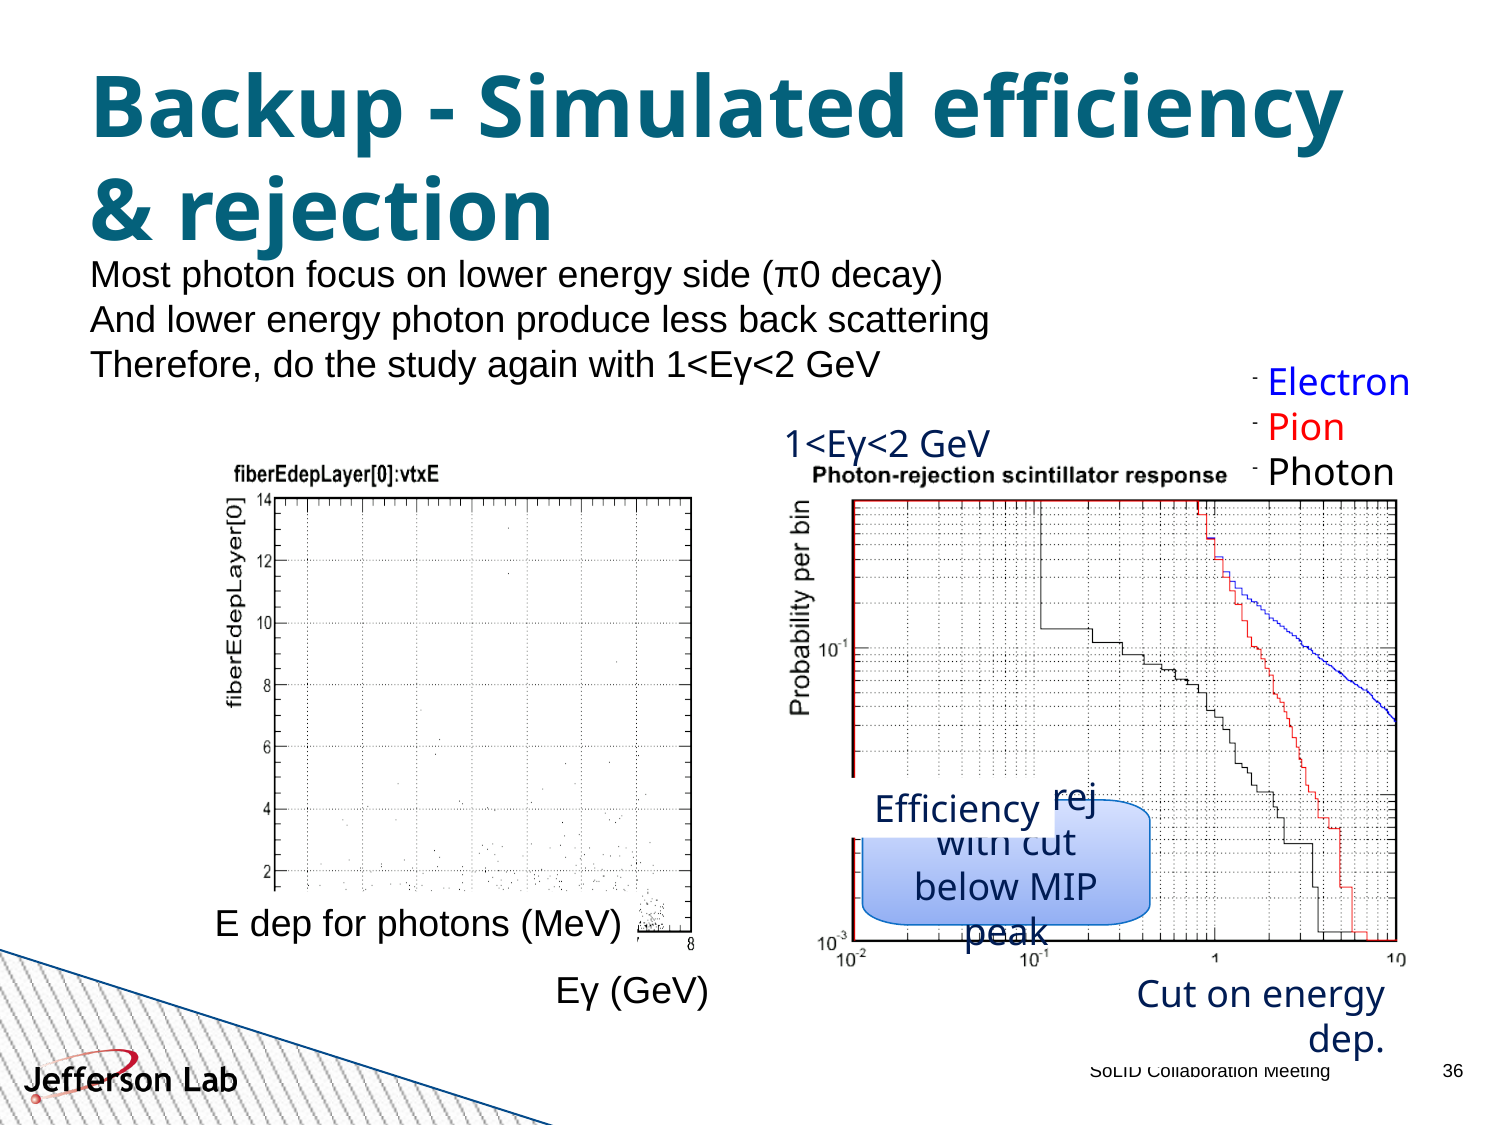

Backup - Simulated efficiency & rejection
Most photon focus on lower energy side (π0 decay)
And lower energy photon produce less back scattering
Therefore, do the study again with 1<Eγ<2 GeV
 Electron
 Pion
 Photon
1<Eγ<2 GeV
Efficiency
~1:20 γ-rej with cut below MIP peak
E dep for photons (MeV)
Eγ (GeV)
Cut on energy dep.
SoLID Collaboration Meeting